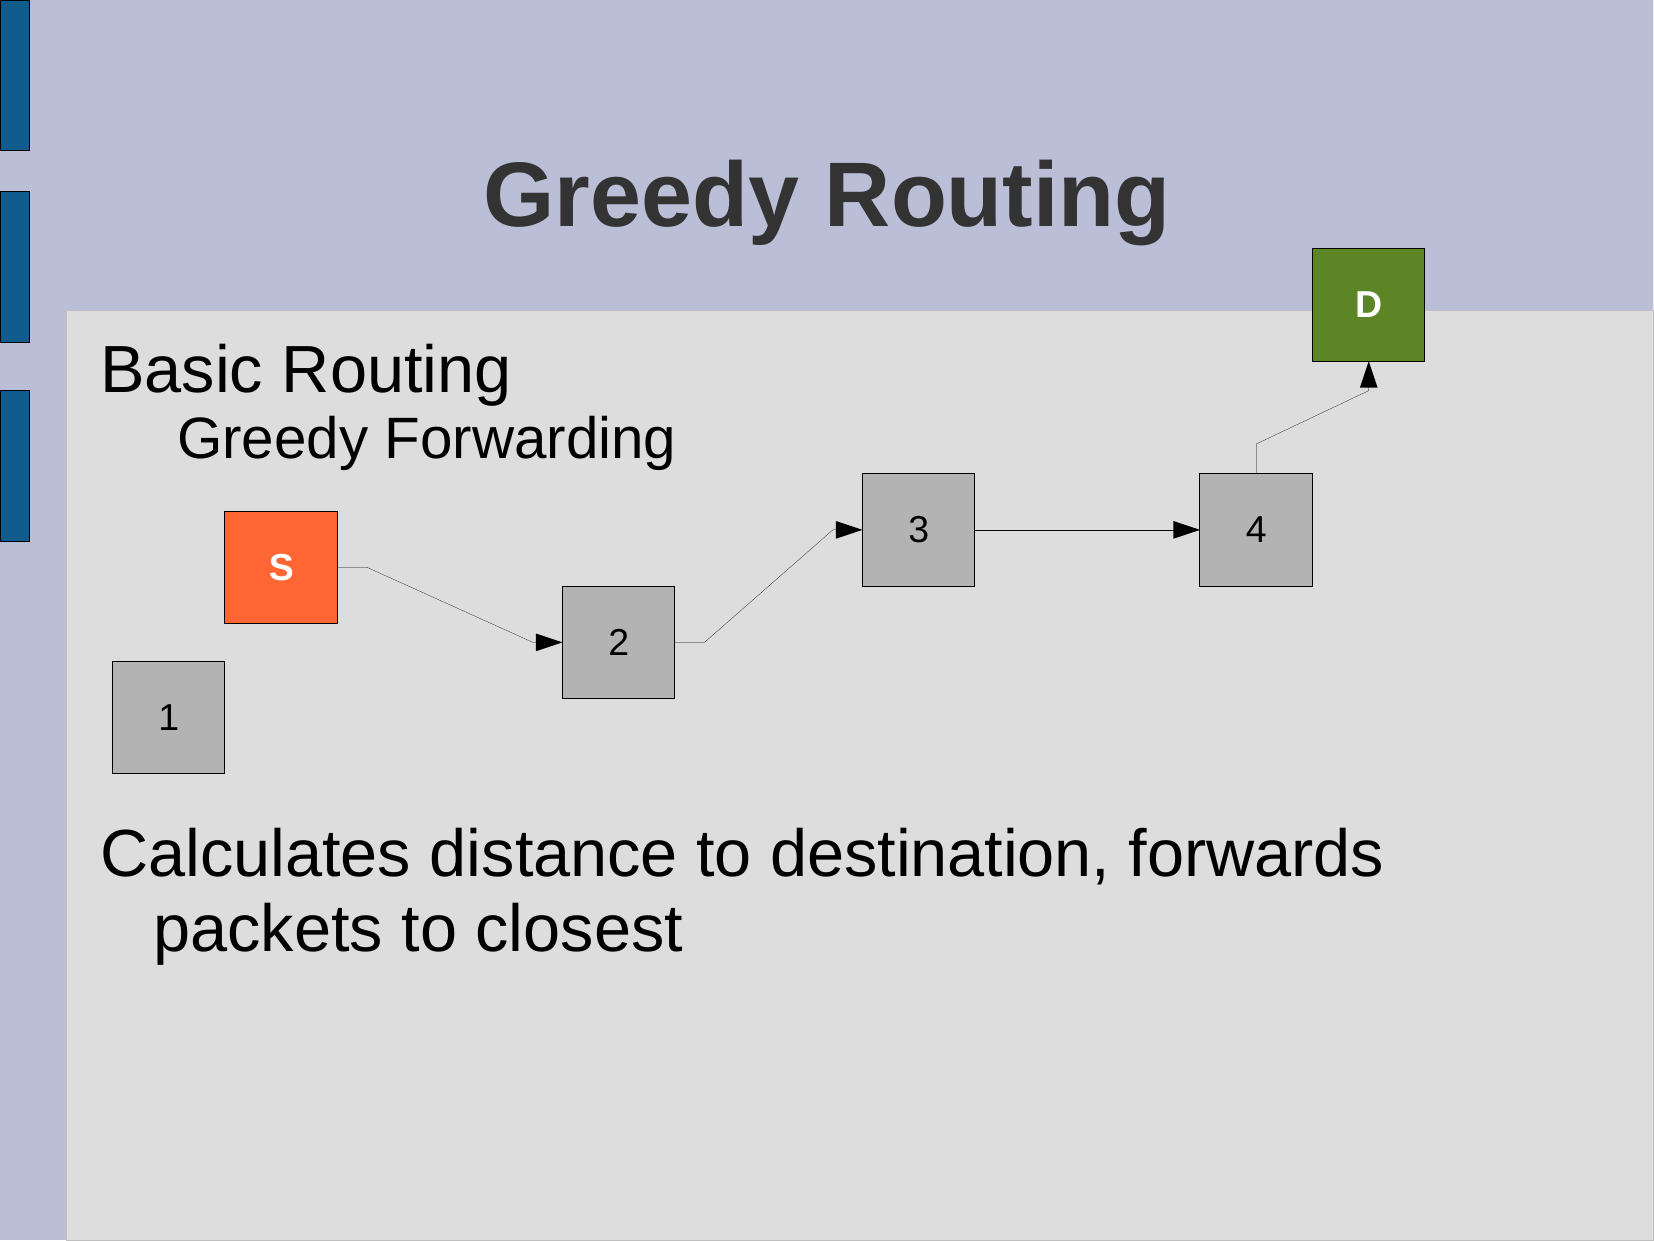

# Greedy Routing
D
Basic Routing
Greedy Forwarding
Calculates distance to destination, forwards packets to closest
3
4
S
2
1